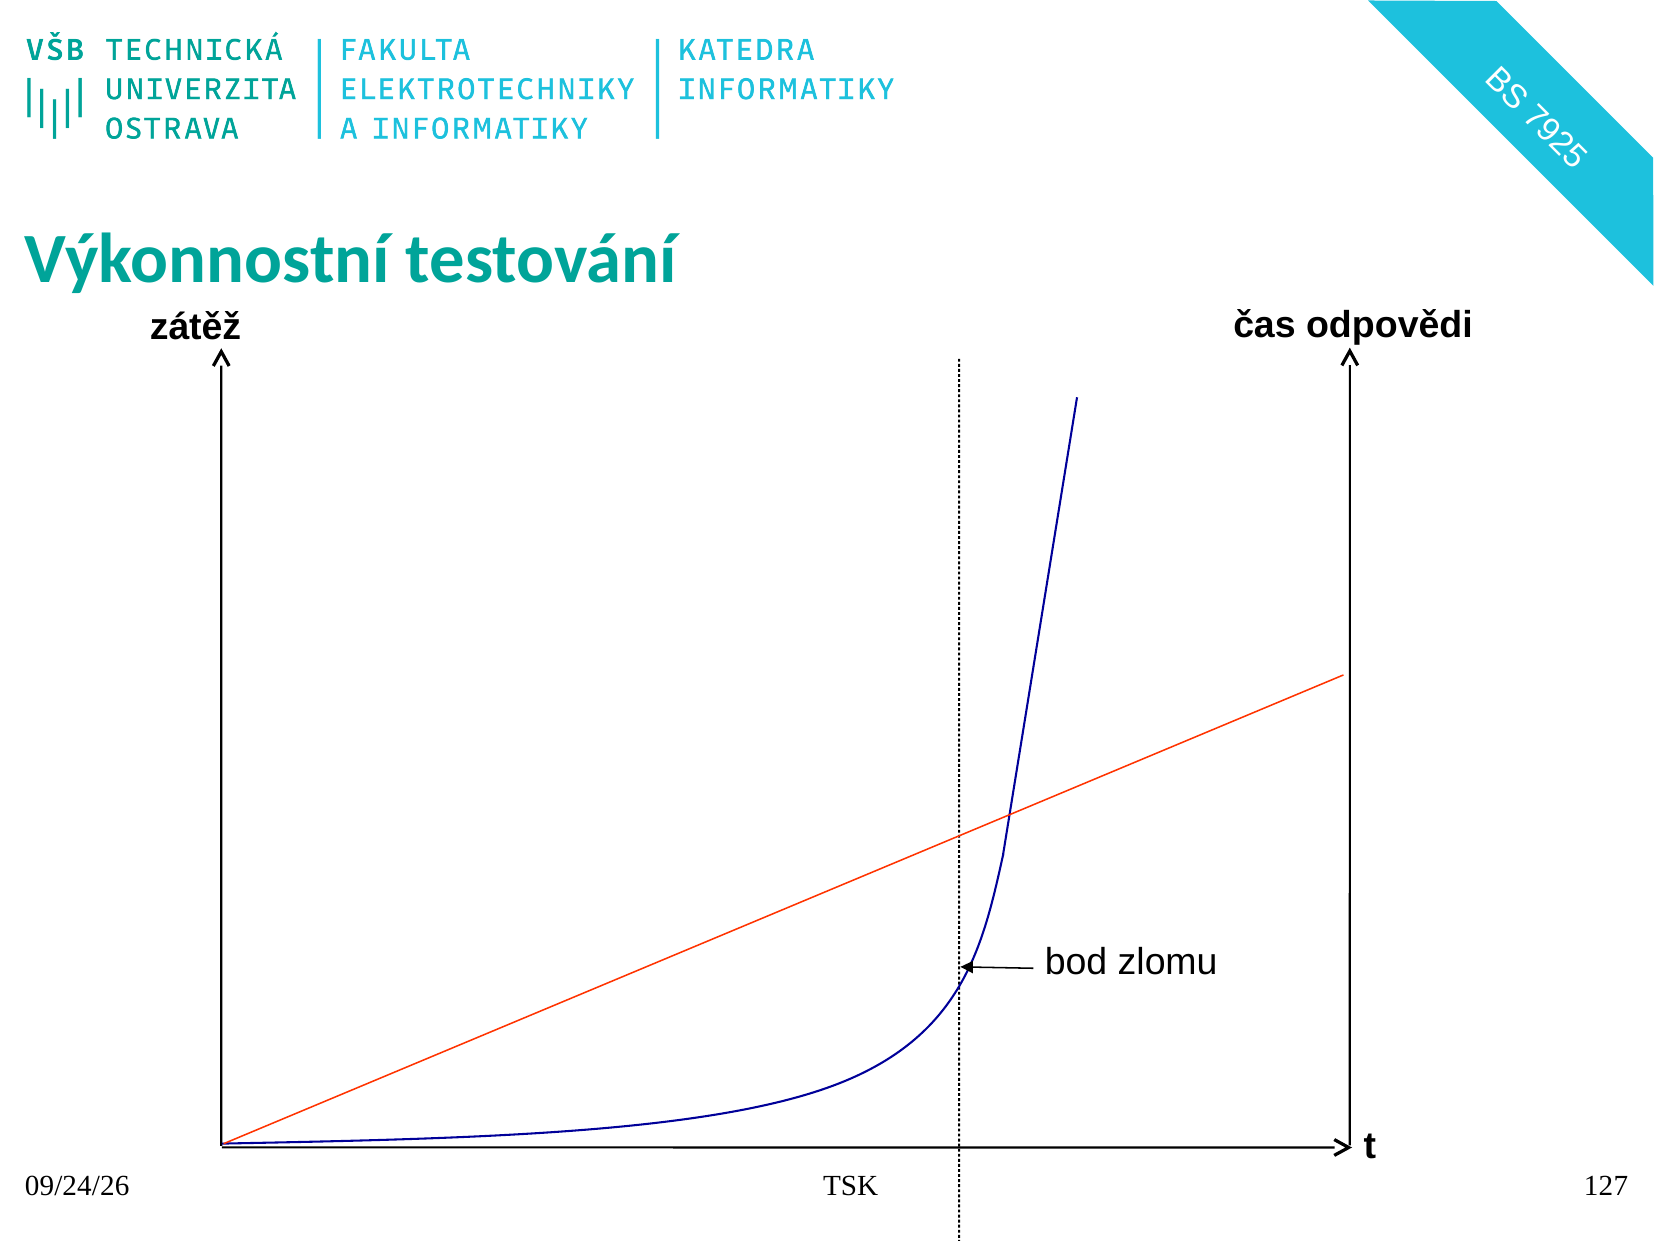

BS 7925
# Výkonnostní testování
čas odpovědi
zátěž
bod zlomu
t
TSK
127